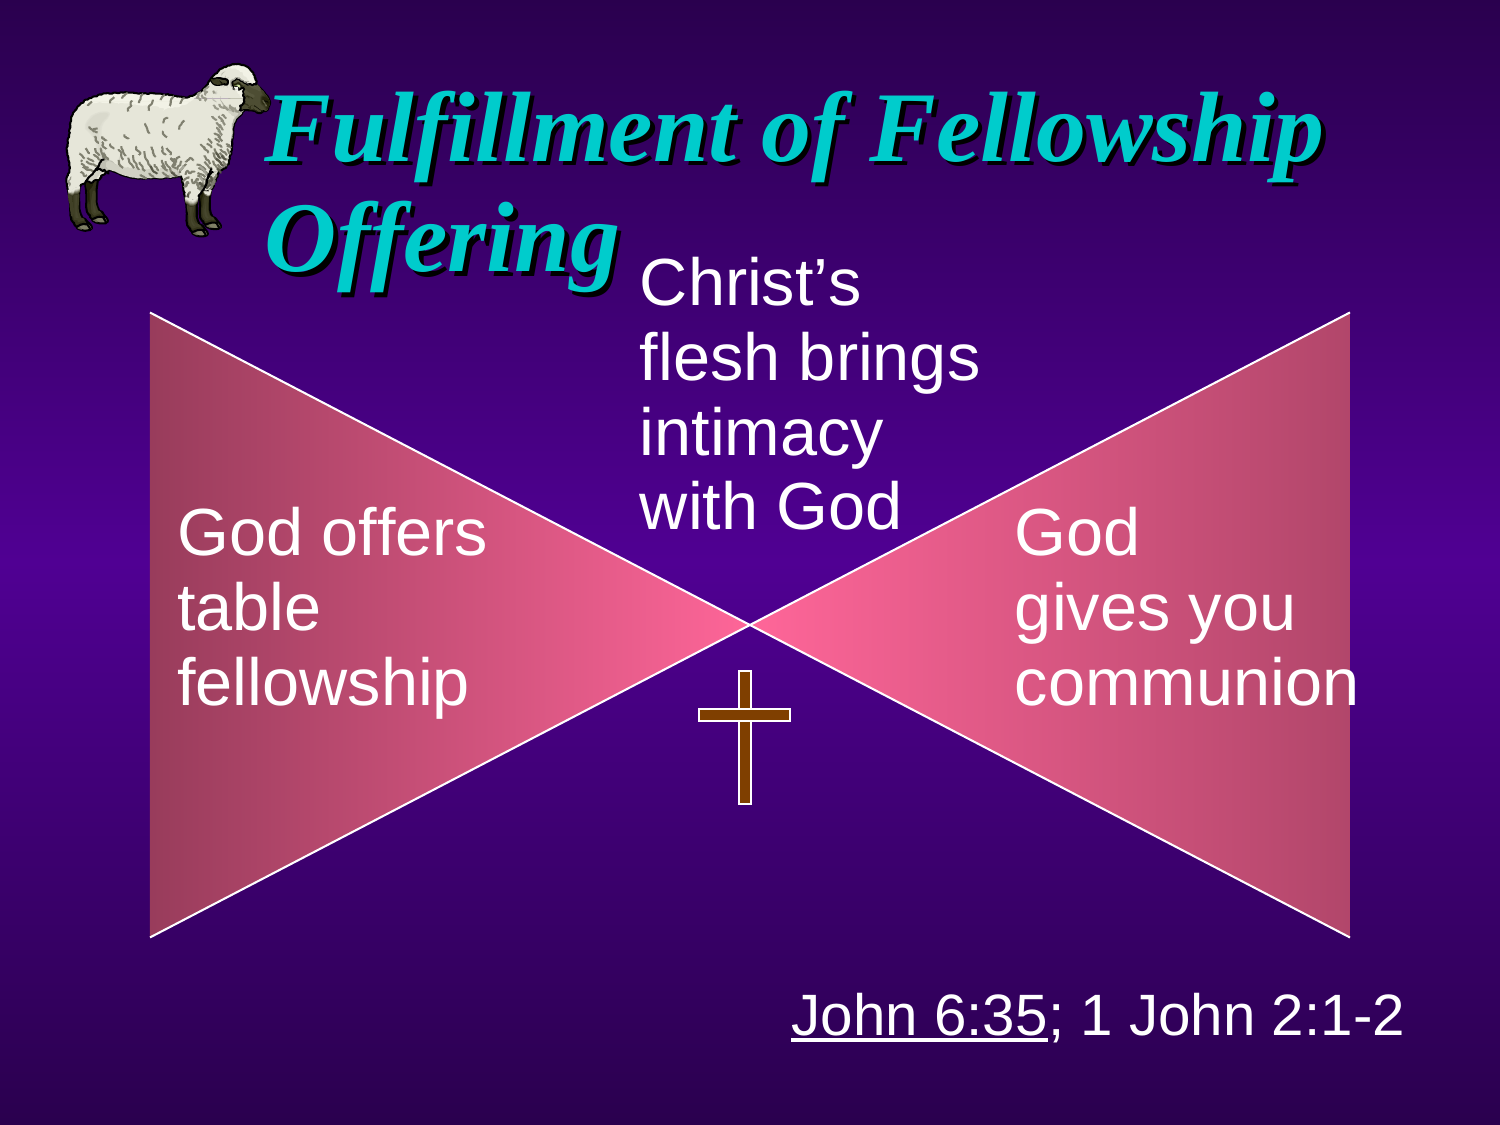

# Fulfillment of Fellowship Offering
Christ’s flesh brings intimacy with God
God offers table fellowship
God
gives you communion
John 6:35; 1 John 2:1-2